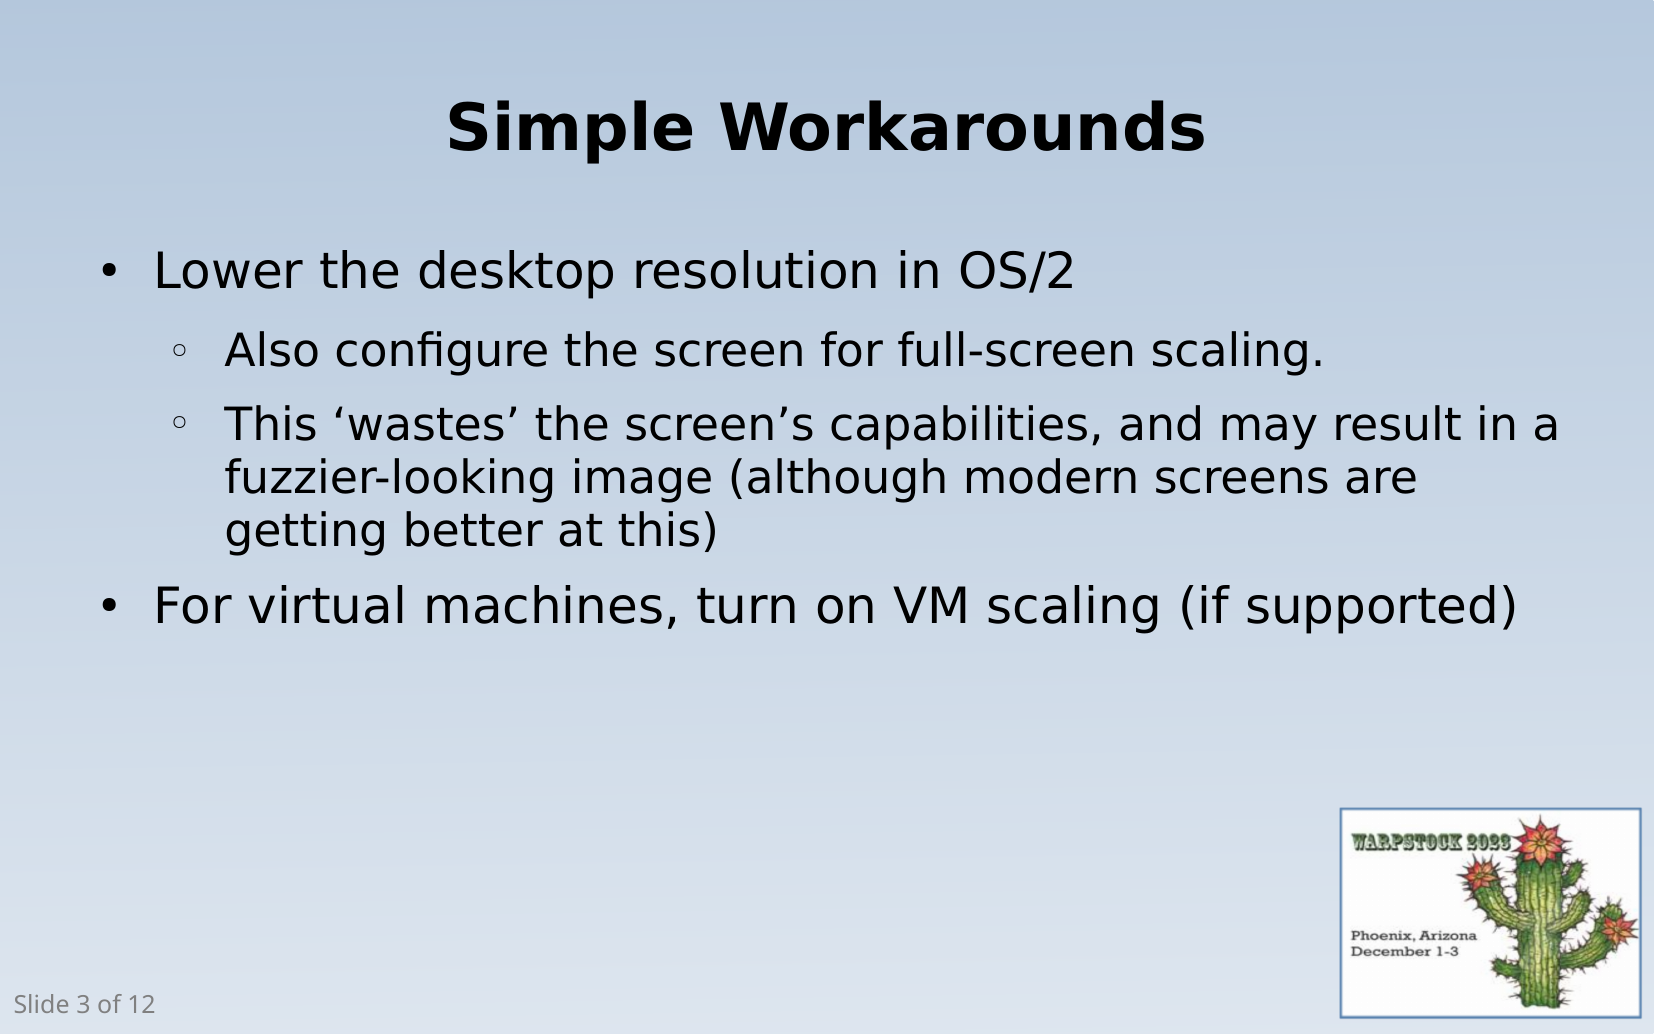

# Simple Workarounds
Lower the desktop resolution in OS/2
Also configure the screen for full-screen scaling.
This ‘wastes’ the screen’s capabilities, and may result in a fuzzier-looking image (although modern screens are getting better at this)
For virtual machines, turn on VM scaling (if supported)
Slide of <count>